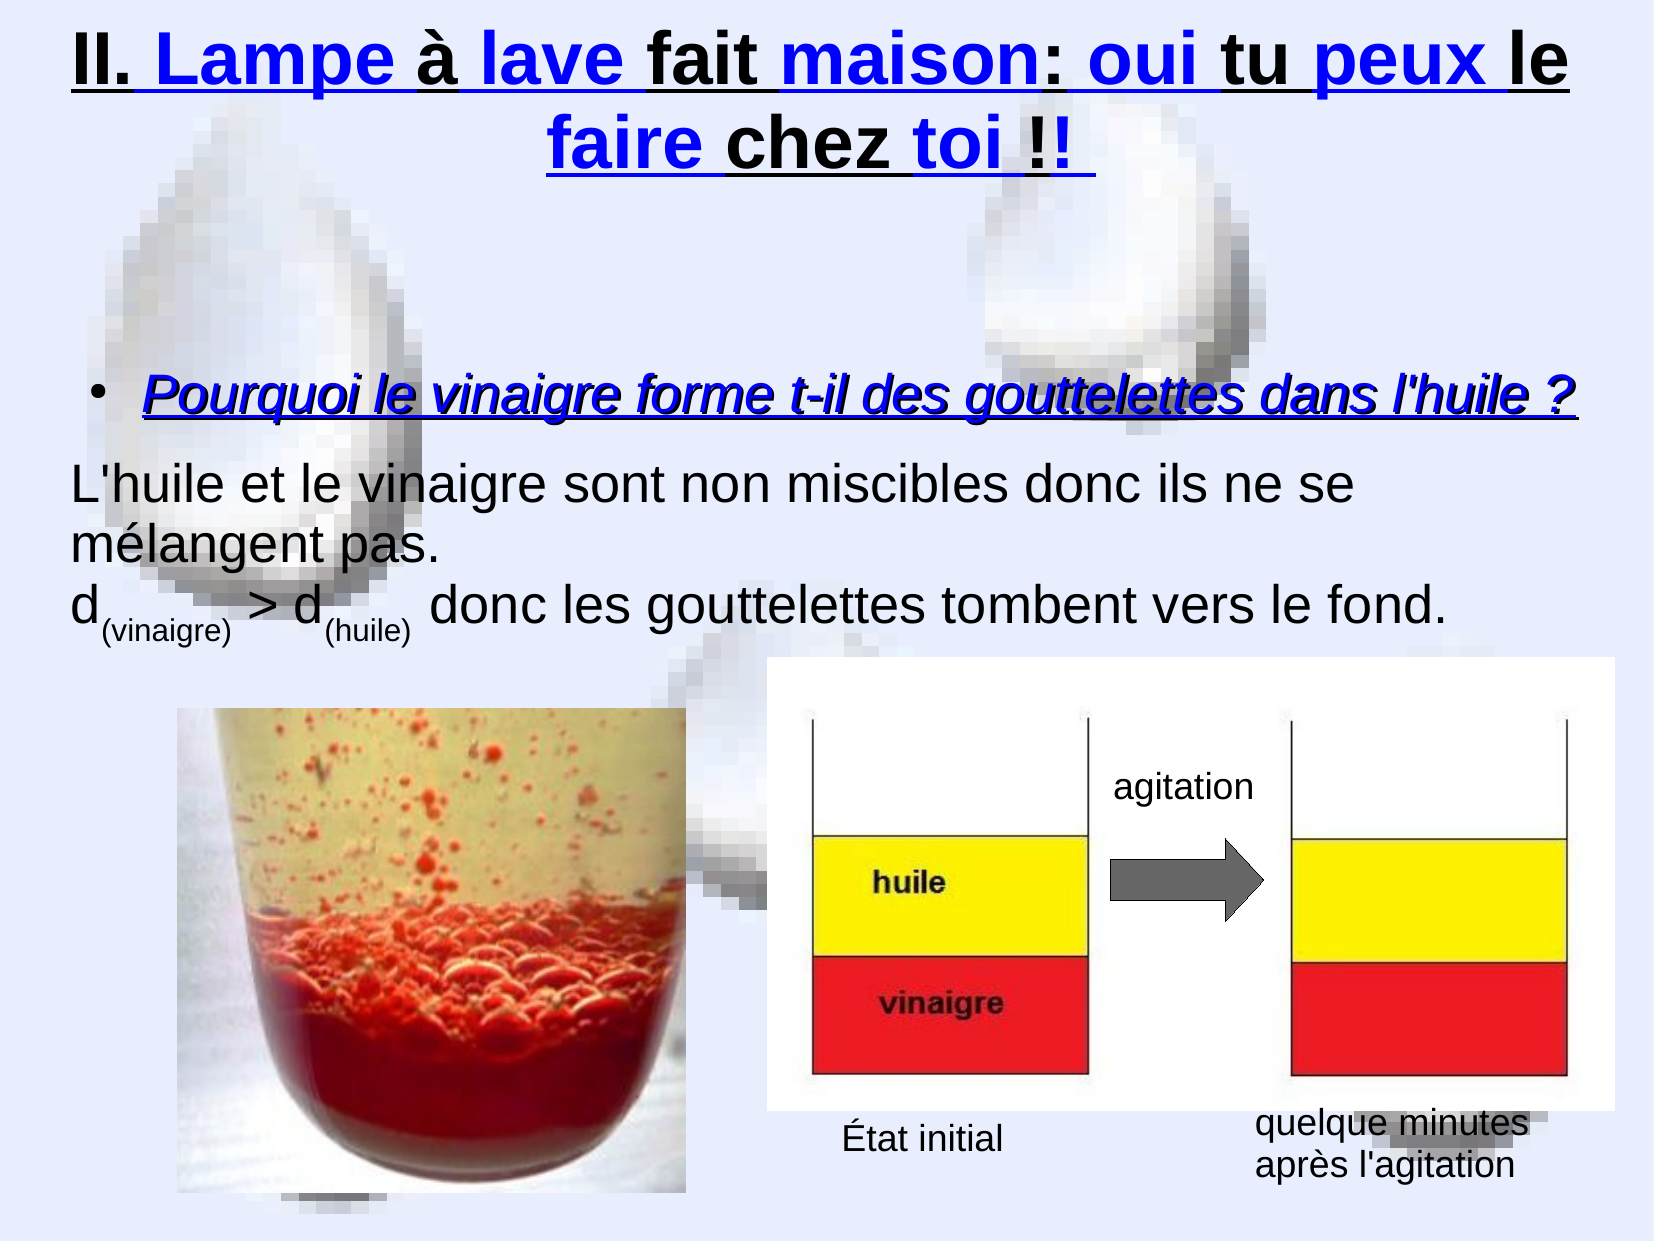

# II. Lampe à lave fait maison: oui tu peux le faire chez toi !!
Pourquoi le vinaigre forme t-il des gouttelettes dans l'huile ?
L'huile et le vinaigre sont non miscibles donc ils ne se mélangent pas.
d(vinaigre) > d(huile) donc les gouttelettes tombent vers le fond.
agitation
quelque minutes après l'agitation
État initial